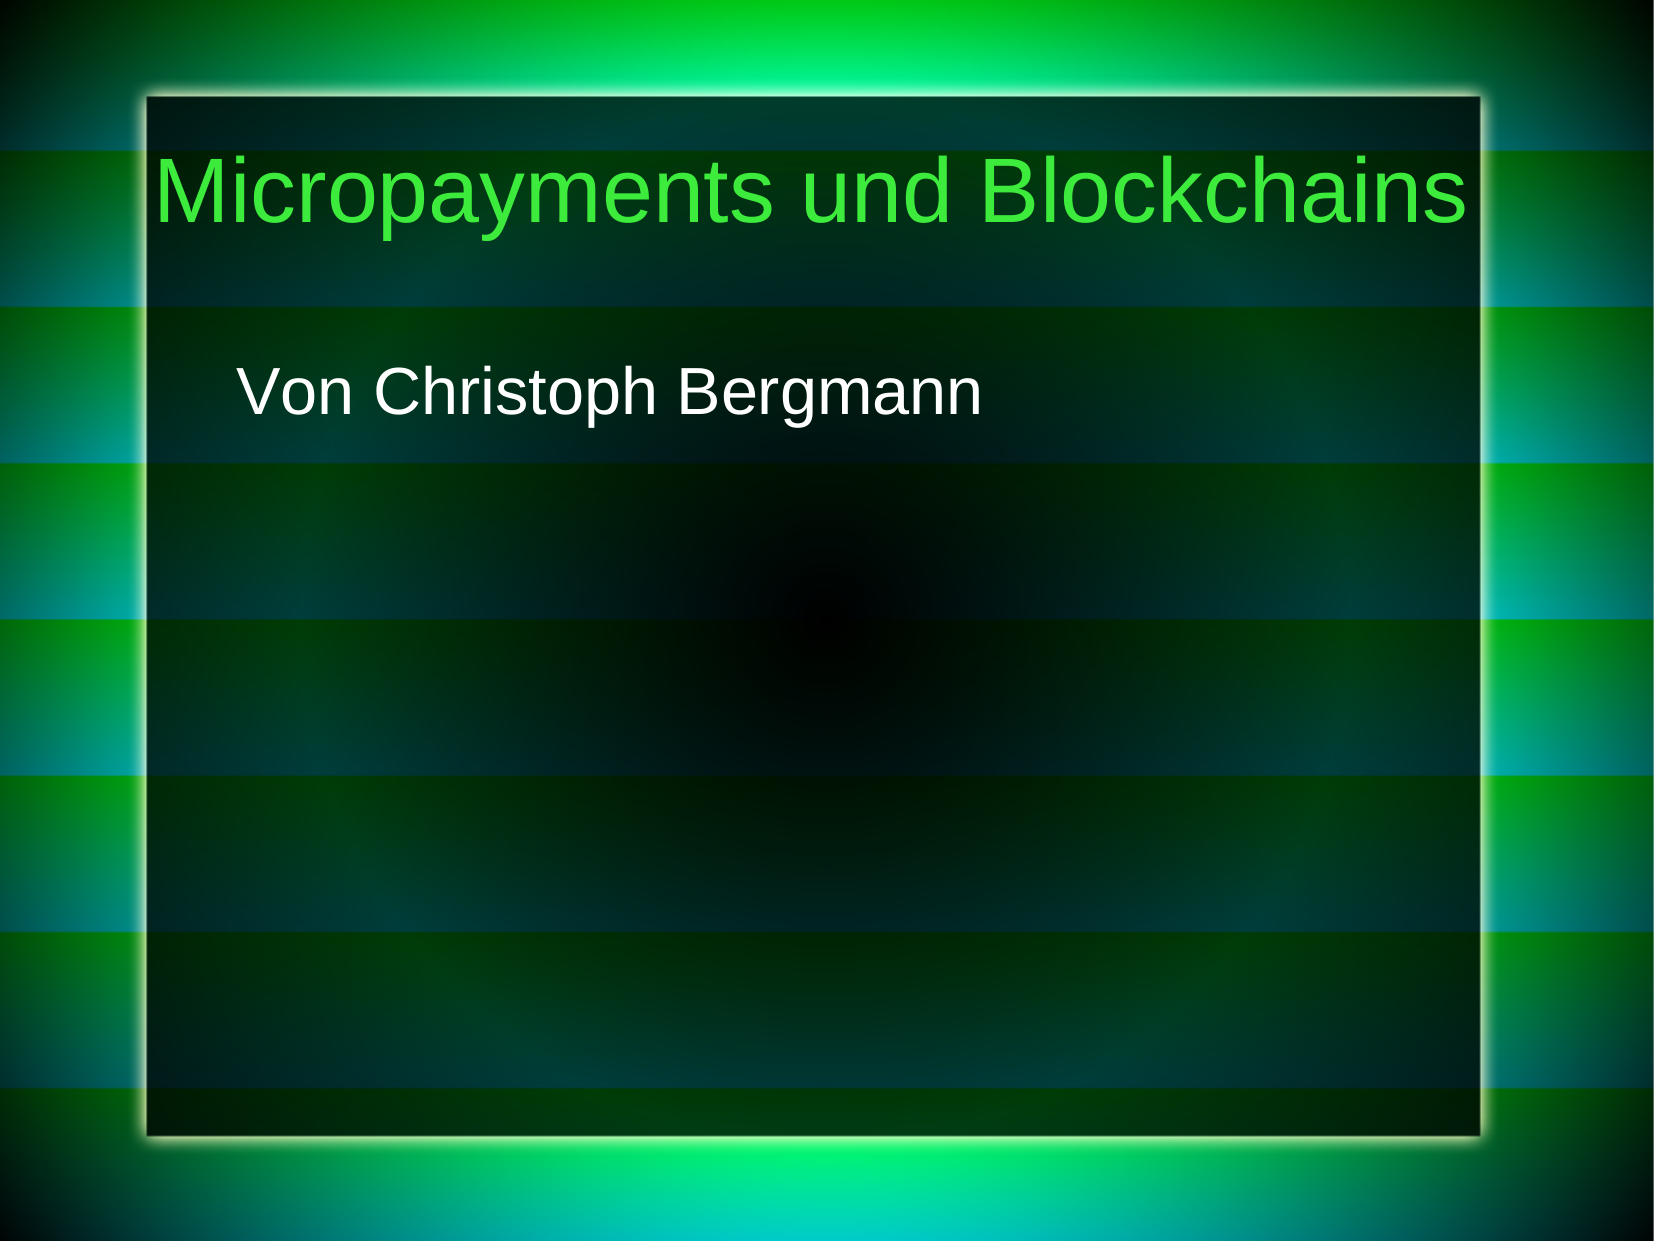

# Micropayments und Blockchains
Von Christoph Bergmann